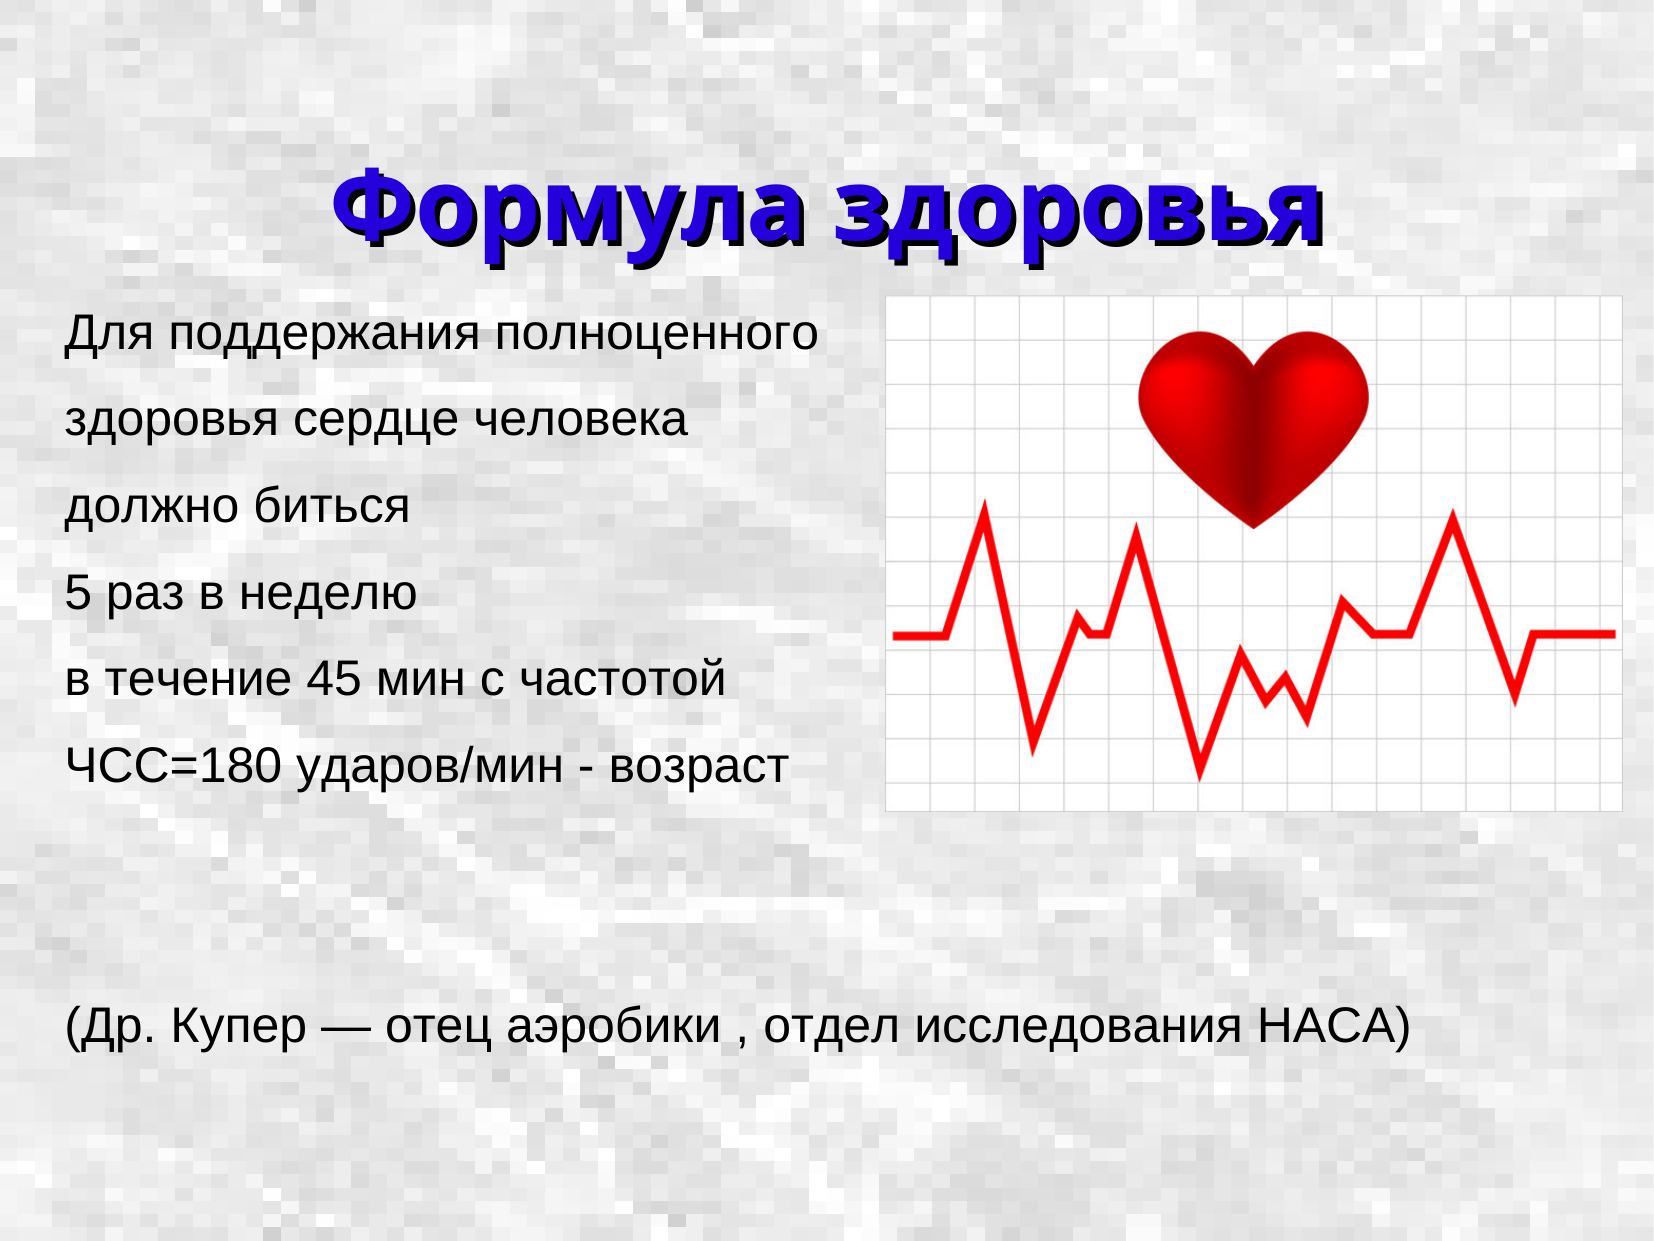

# Формула здоровья
Для поддержания полноценного
здоровья сердце человека
должно биться
5 раз в неделю
в течение 45 мин с частотой
ЧСС=180 ударов/мин - возраст
(Др. Купер — отец аэробики , отдел исследования НАСА)